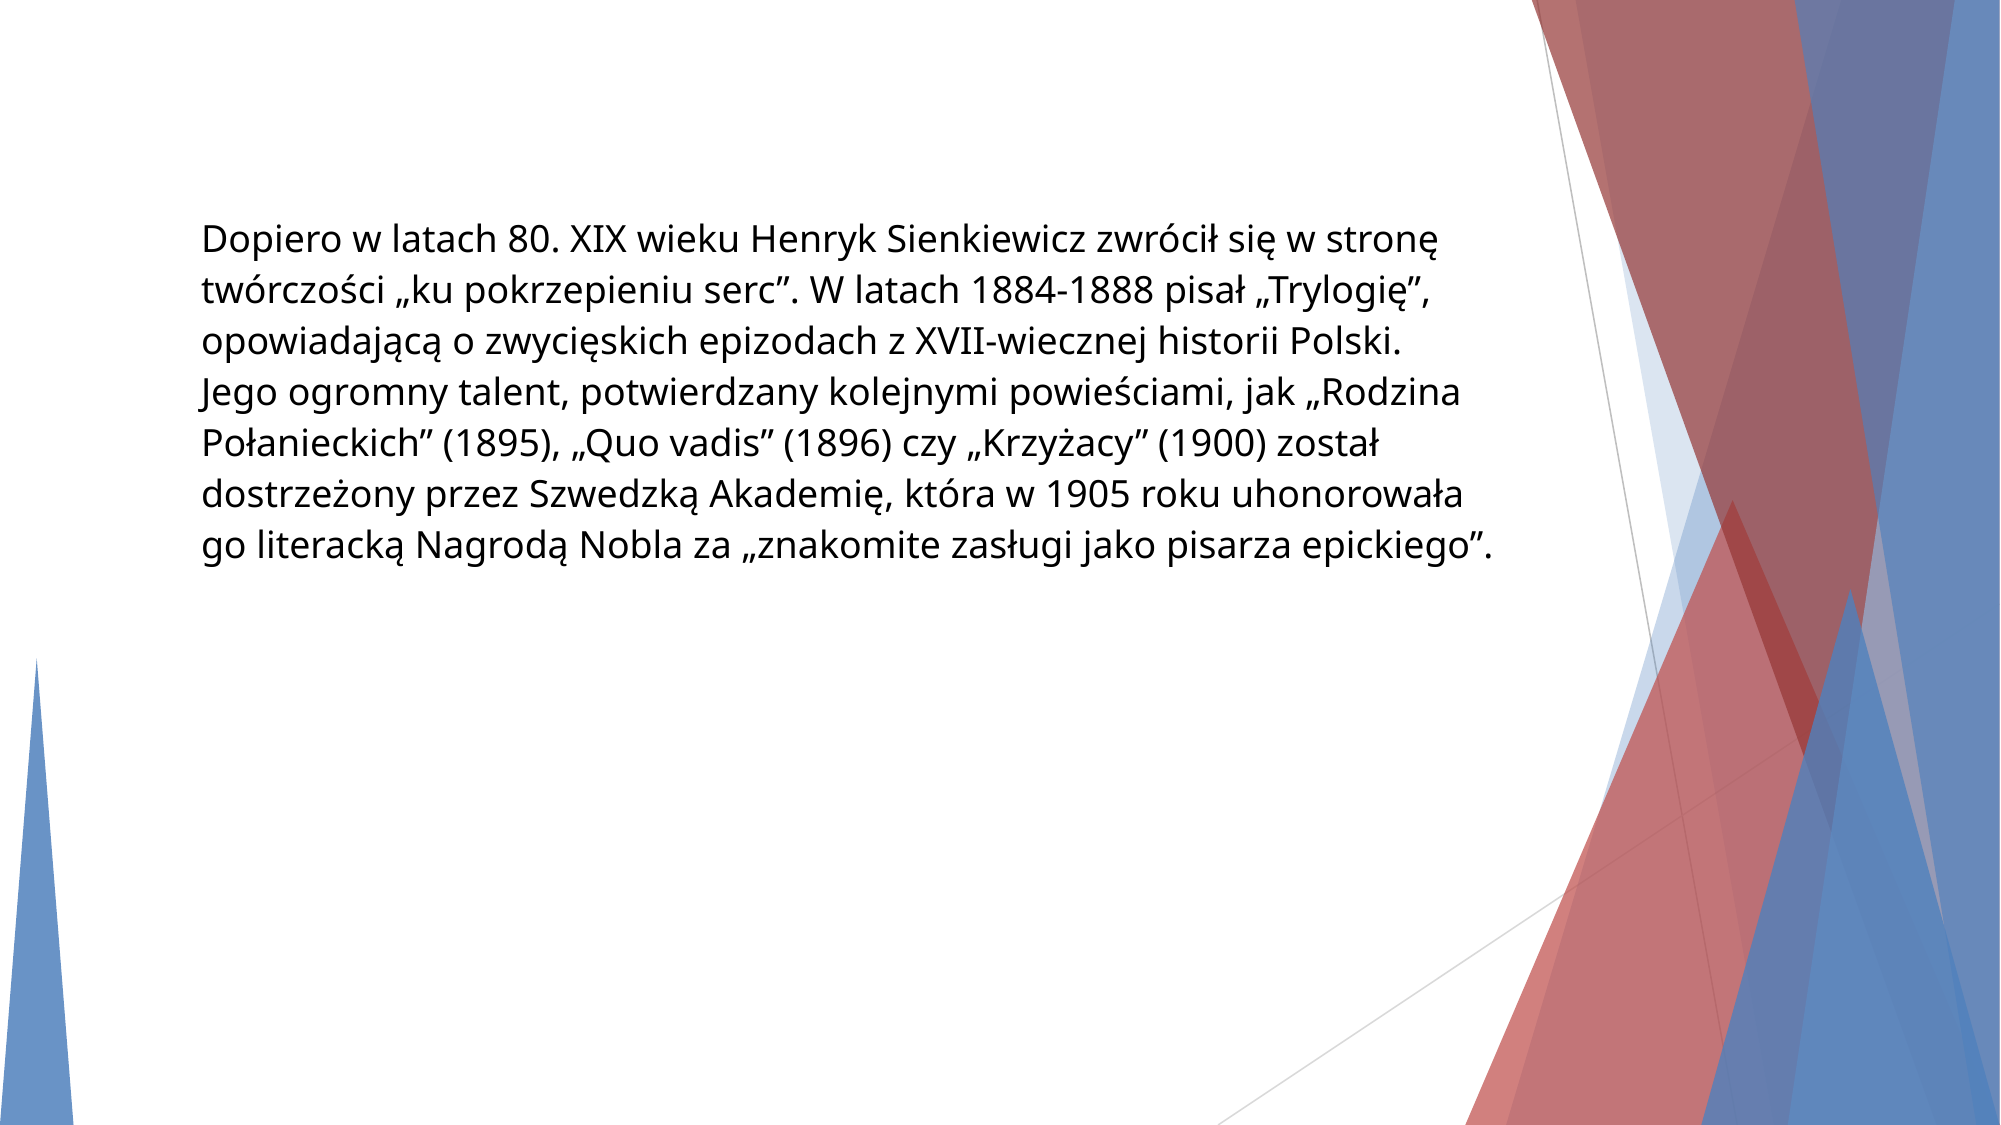

Dopiero w latach 80. XIX wieku Henryk Sienkiewicz zwrócił się w stronę twórczości „ku pokrzepieniu serc”. W latach 1884-1888 pisał „Trylogię”, opowiadającą o zwycięskich epizodach z XVII-wiecznej historii Polski.
Jego ogromny talent, potwierdzany kolejnymi powieściami, jak „Rodzina Połanieckich” (1895), „Quo vadis” (1896) czy „Krzyżacy” (1900) został dostrzeżony przez Szwedzką Akademię, która w 1905 roku uhonorowała go literacką Nagrodą Nobla za „znakomite zasługi jako pisarza epickiego”.